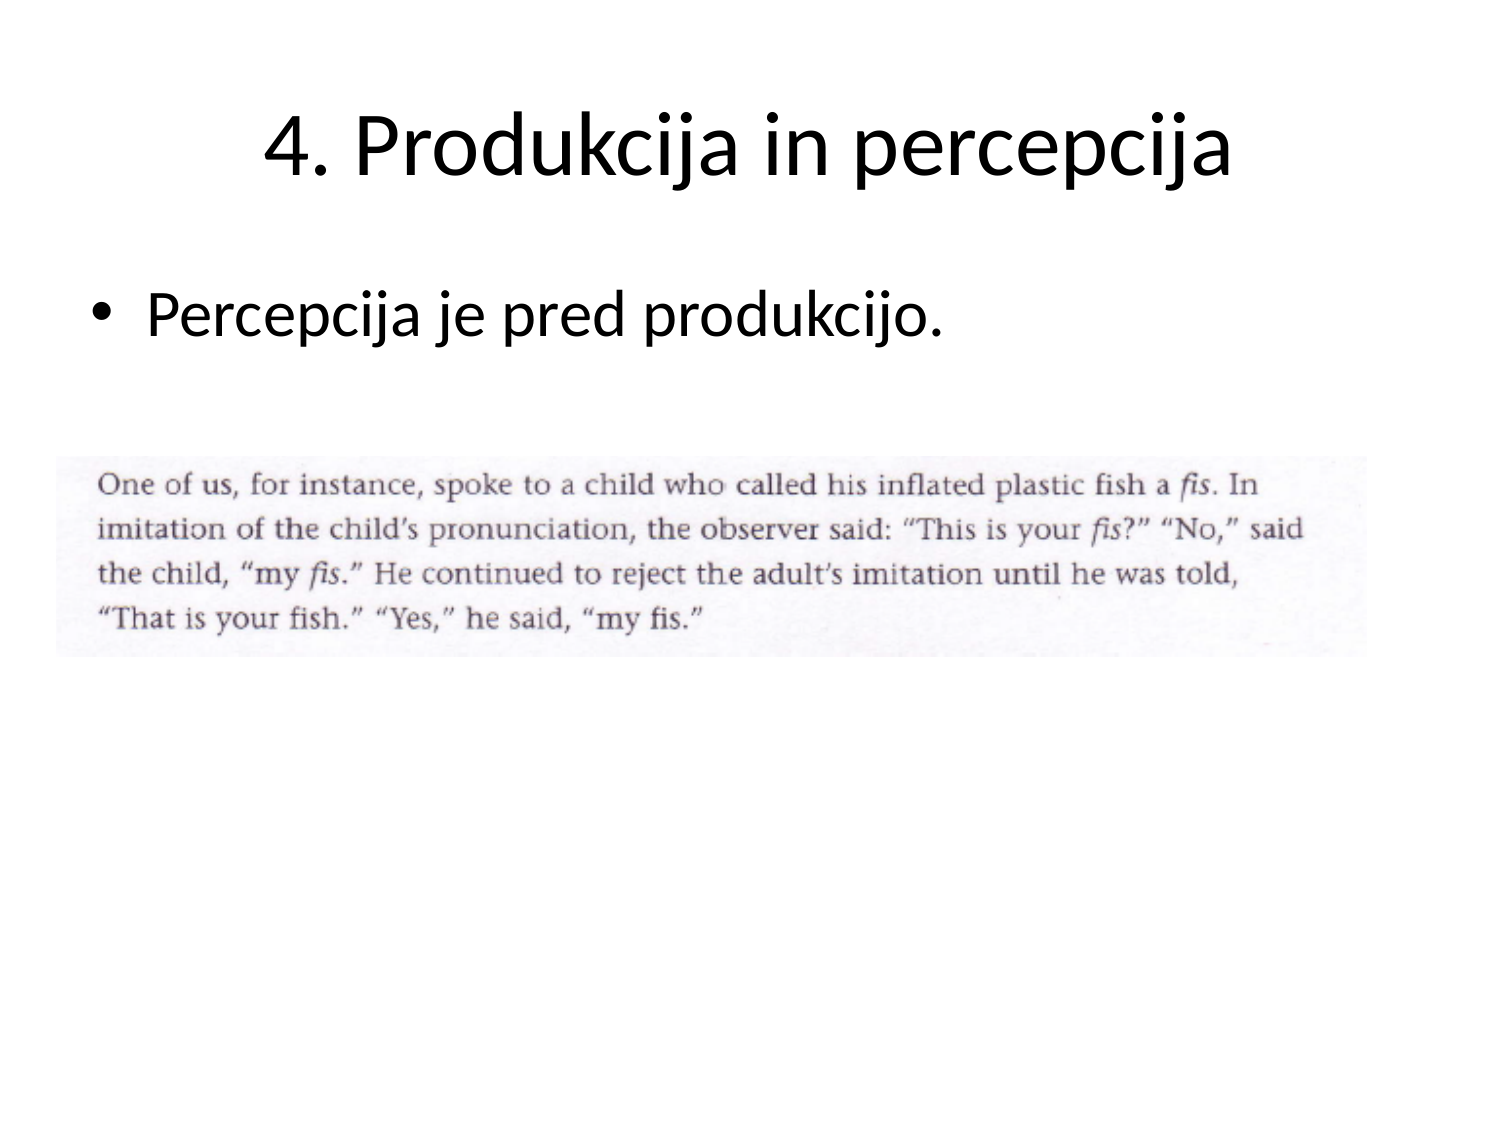

# 4. Produkcija in percepcija
Percepcija je pred produkcijo.